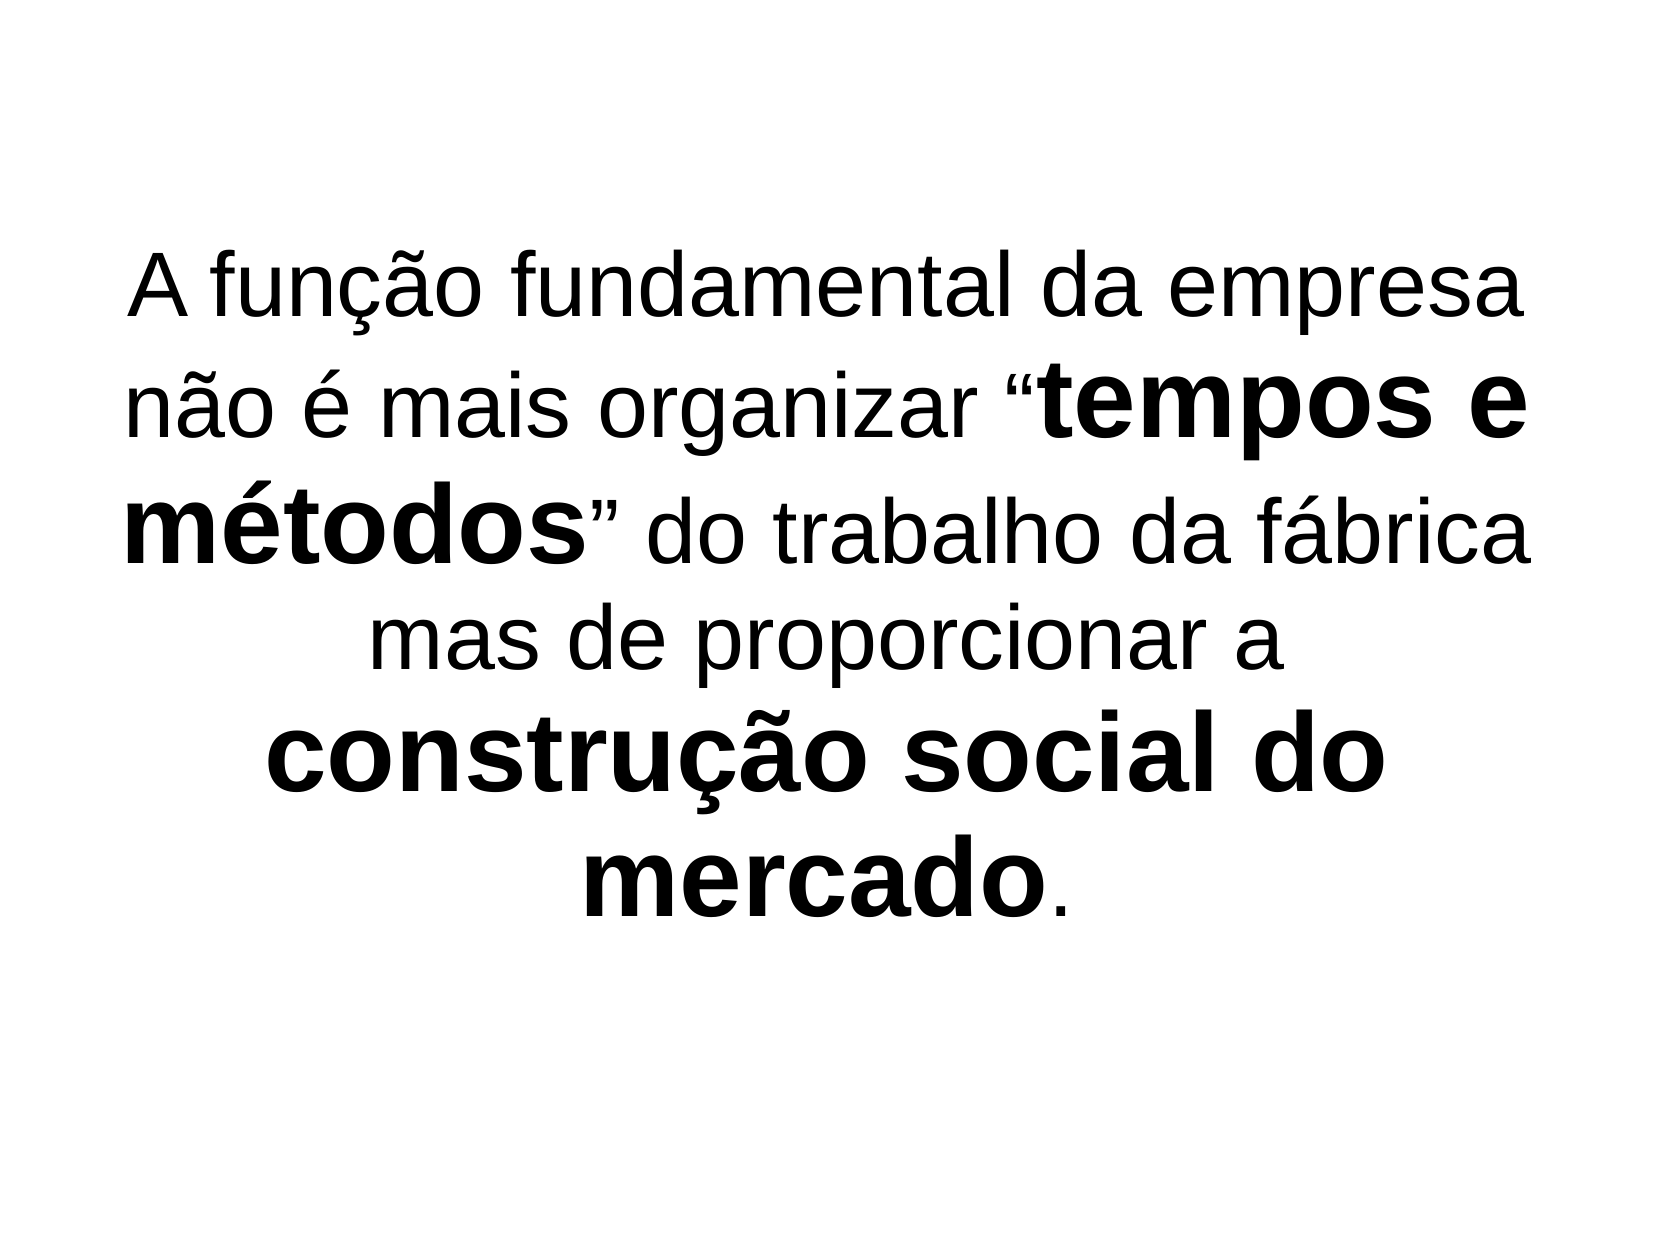

# A função fundamental da empresa não é mais organizar “tempos e métodos” do trabalho da fábrica mas de proporcionar a construção social do mercado.